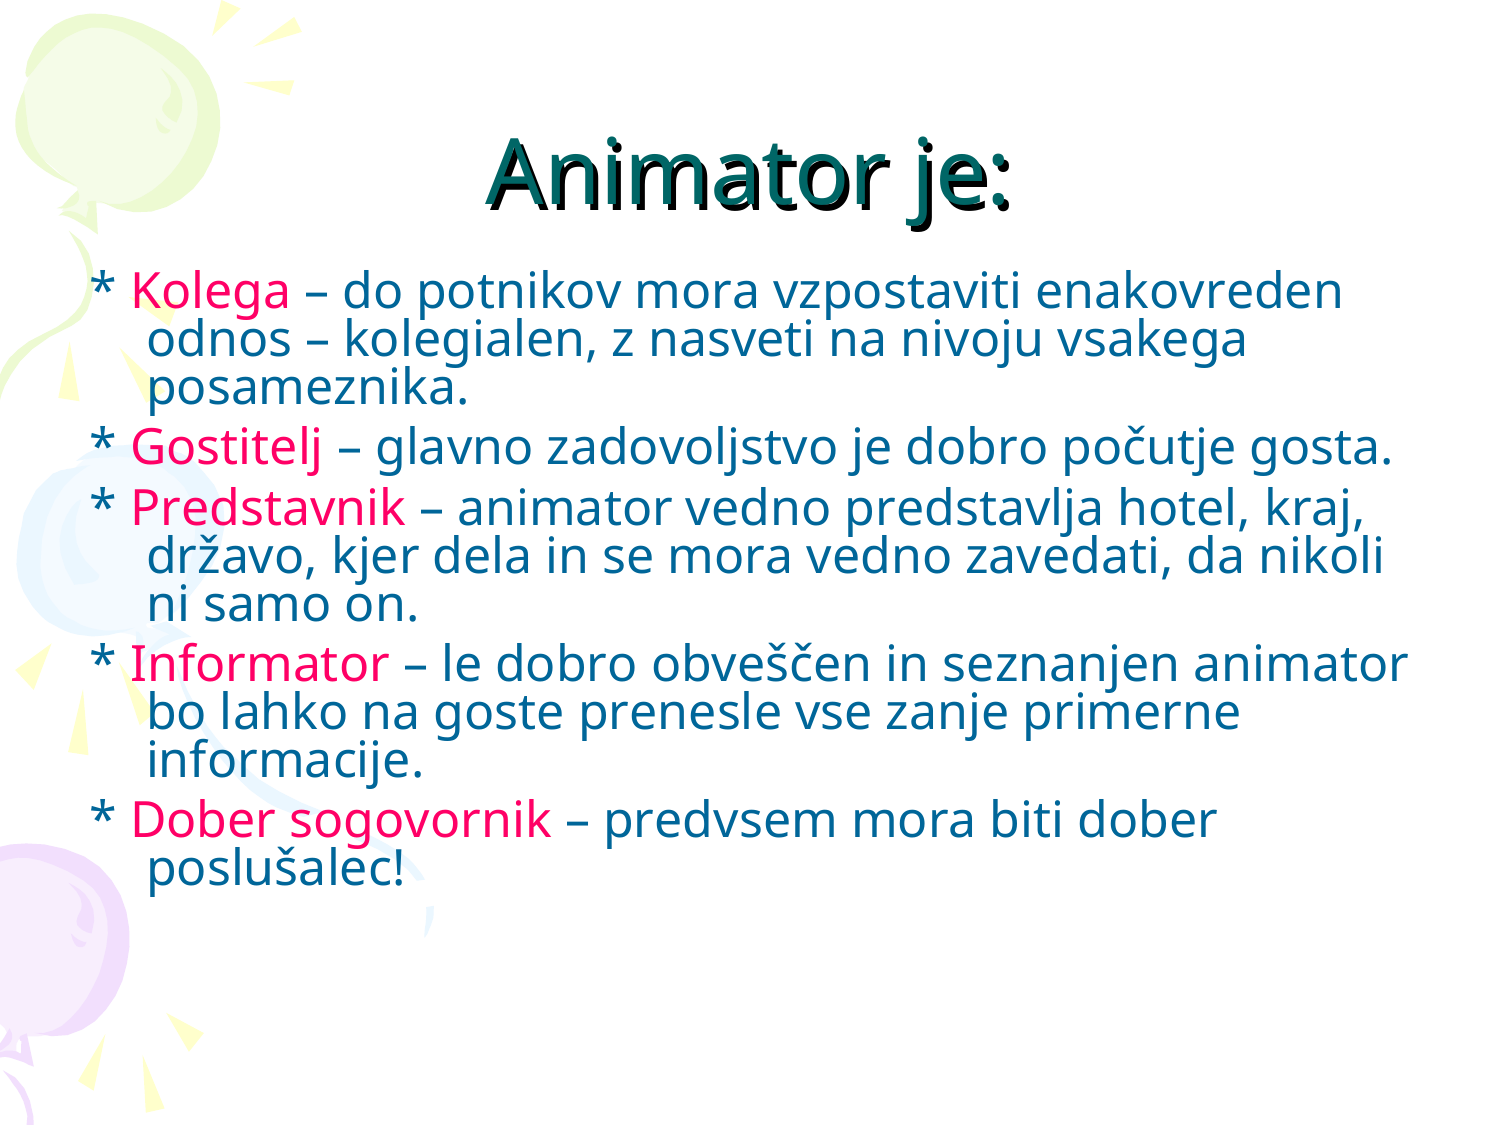

# Animator je:
* Kolega – do potnikov mora vzpostaviti enakovreden odnos – kolegialen, z nasveti na nivoju vsakega posameznika.
* Gostitelj – glavno zadovoljstvo je dobro počutje gosta.
* Predstavnik – animator vedno predstavlja hotel, kraj, državo, kjer dela in se mora vedno zavedati, da nikoli ni samo on.
* Informator – le dobro obveščen in seznanjen animator bo lahko na goste prenesle vse zanje primerne informacije.
* Dober sogovornik – predvsem mora biti dober poslušalec!